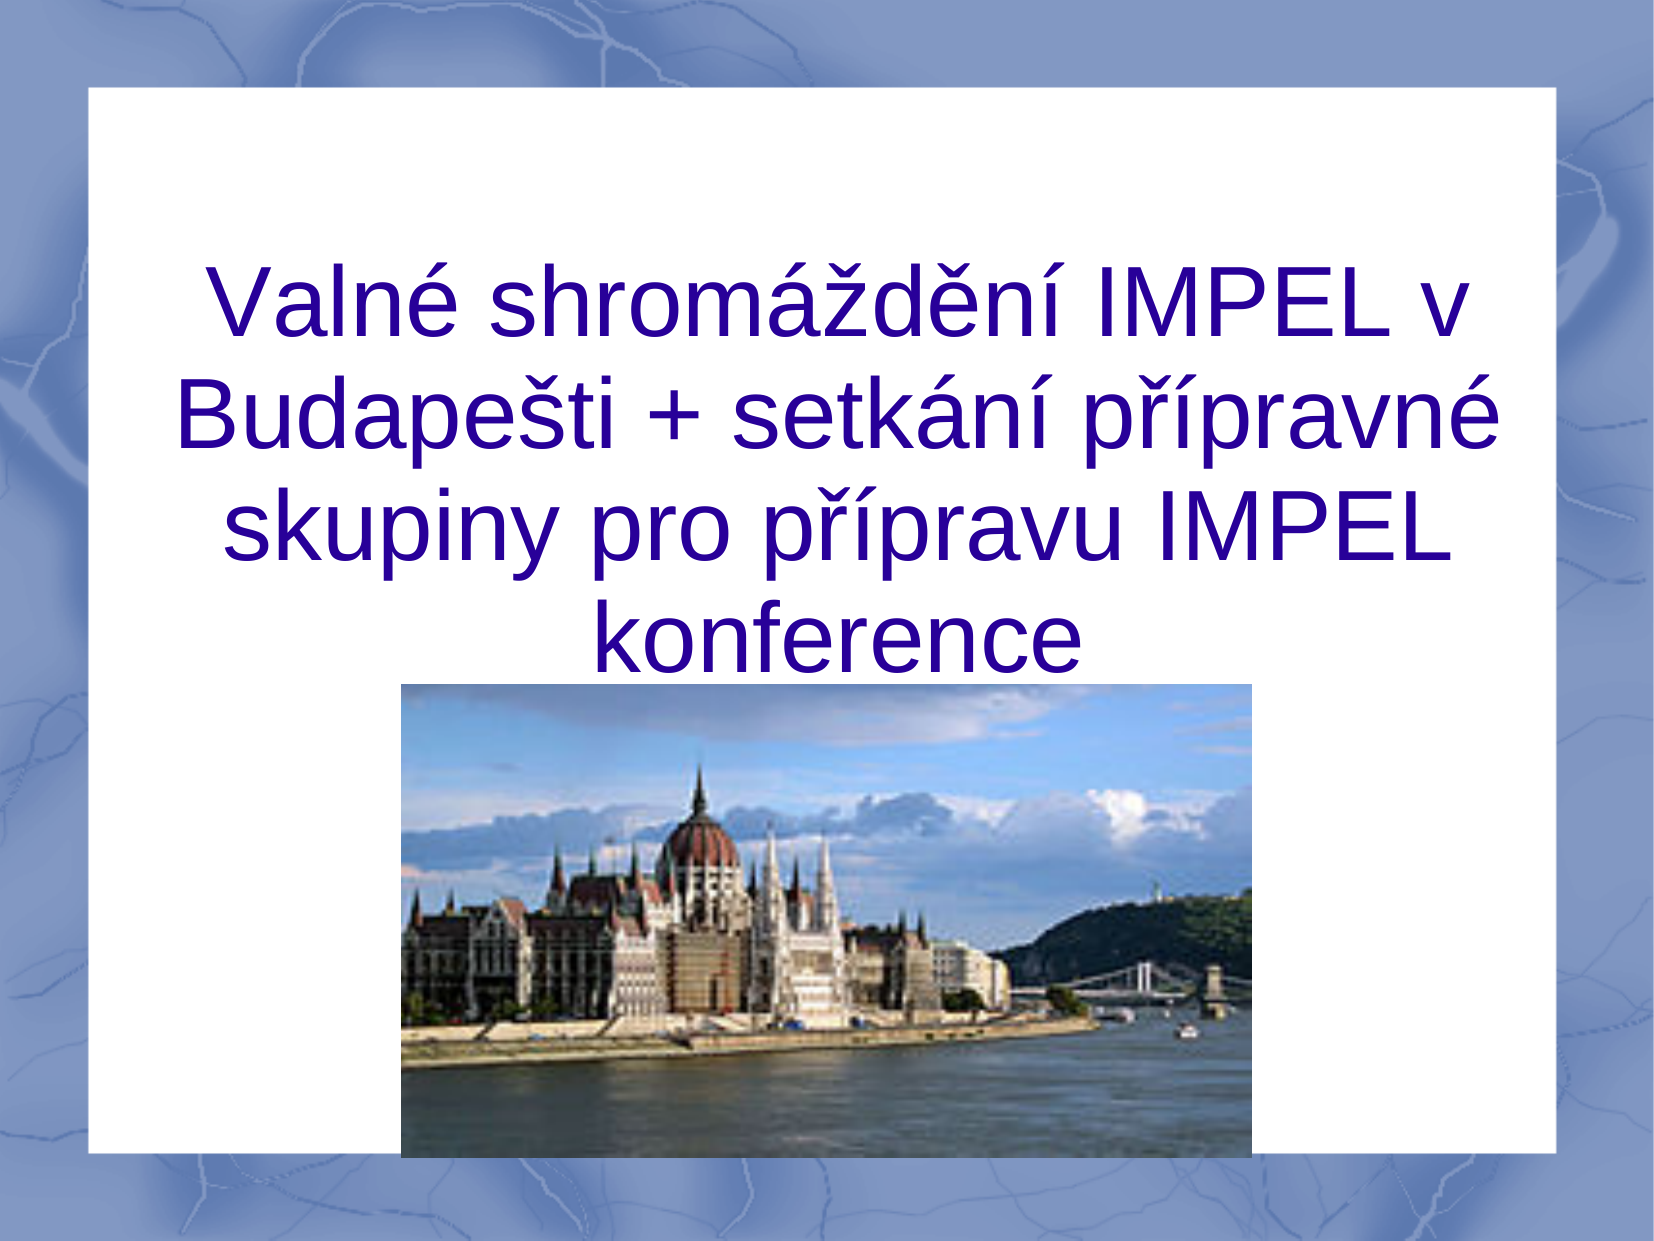

# Valné shromáždění IMPEL v Budapešti + setkání přípravné skupiny pro přípravu IMPEL konference